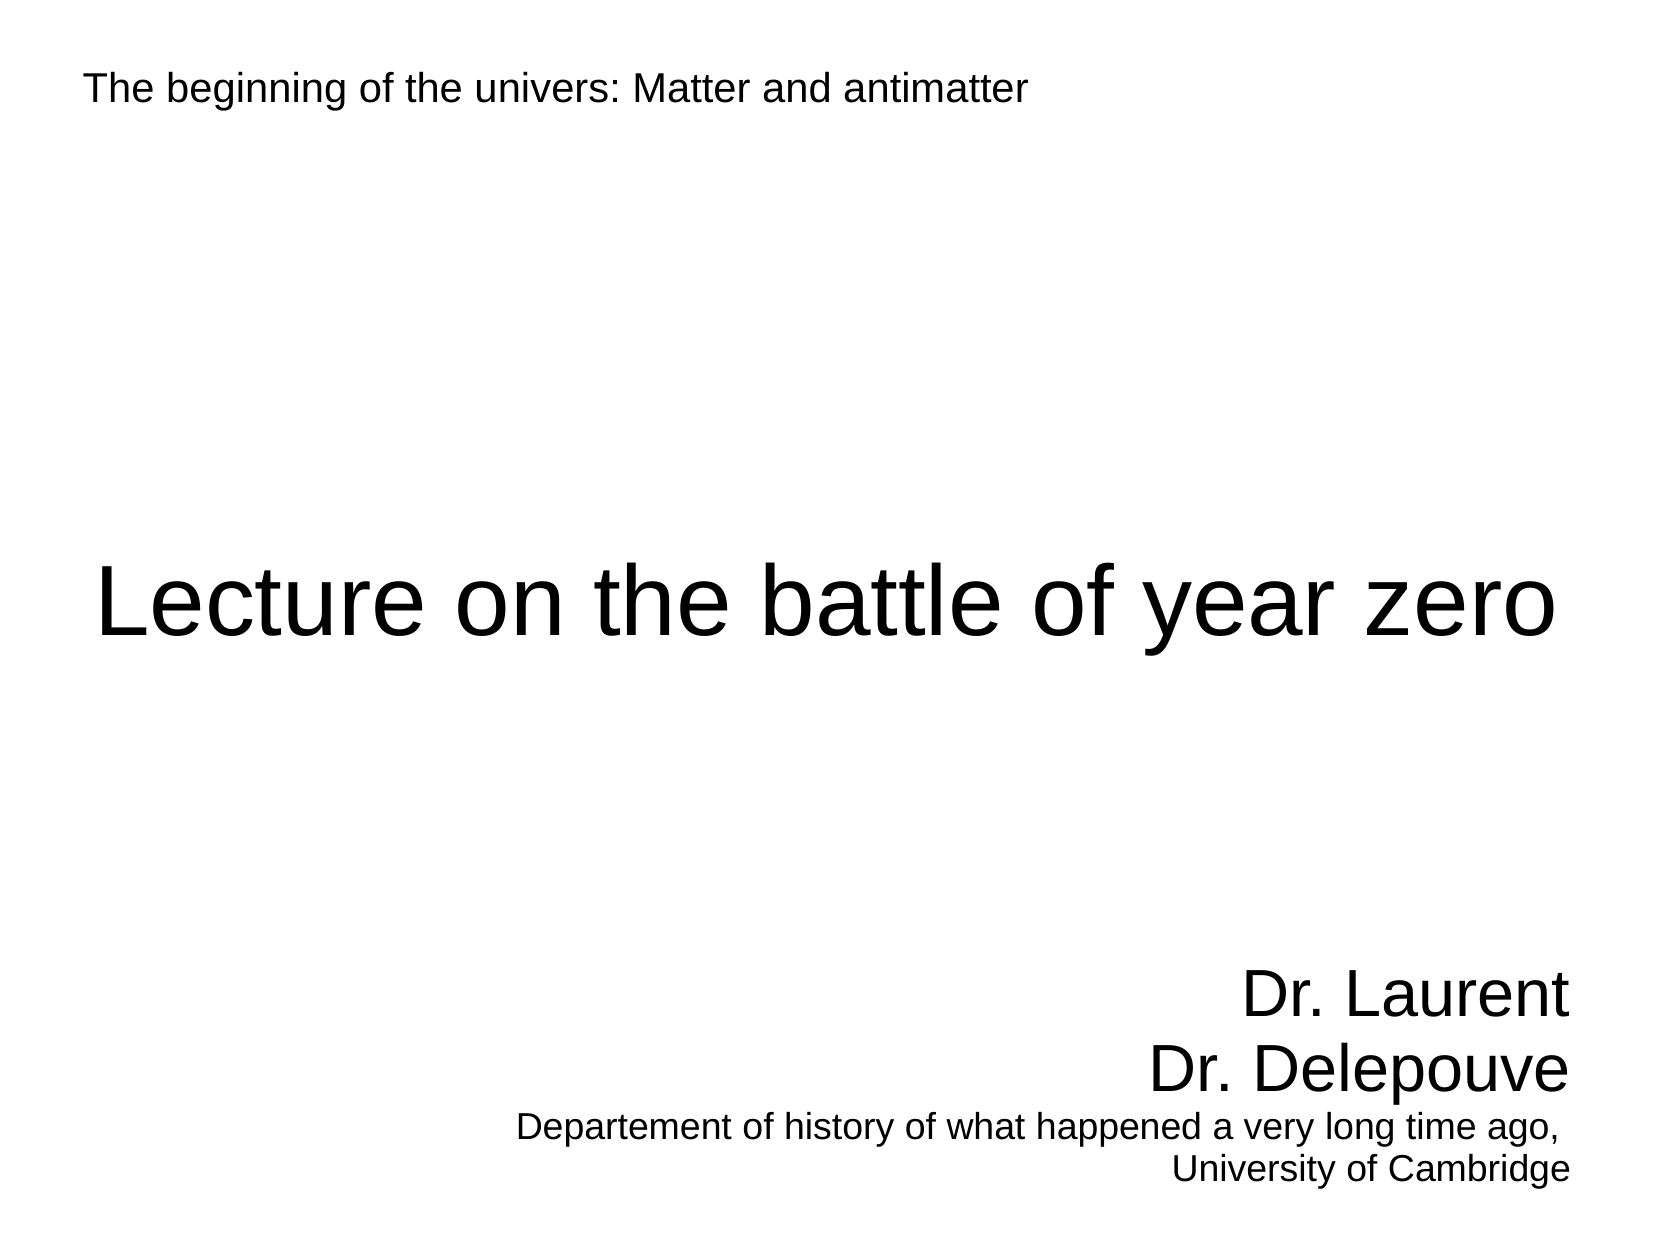

# The beginning of the univers: Matter and antimatter
Lecture on the battle of year zero
Dr. Laurent
Dr. Delepouve
Departement of history of what happened a very long time ago,
University of Cambridge